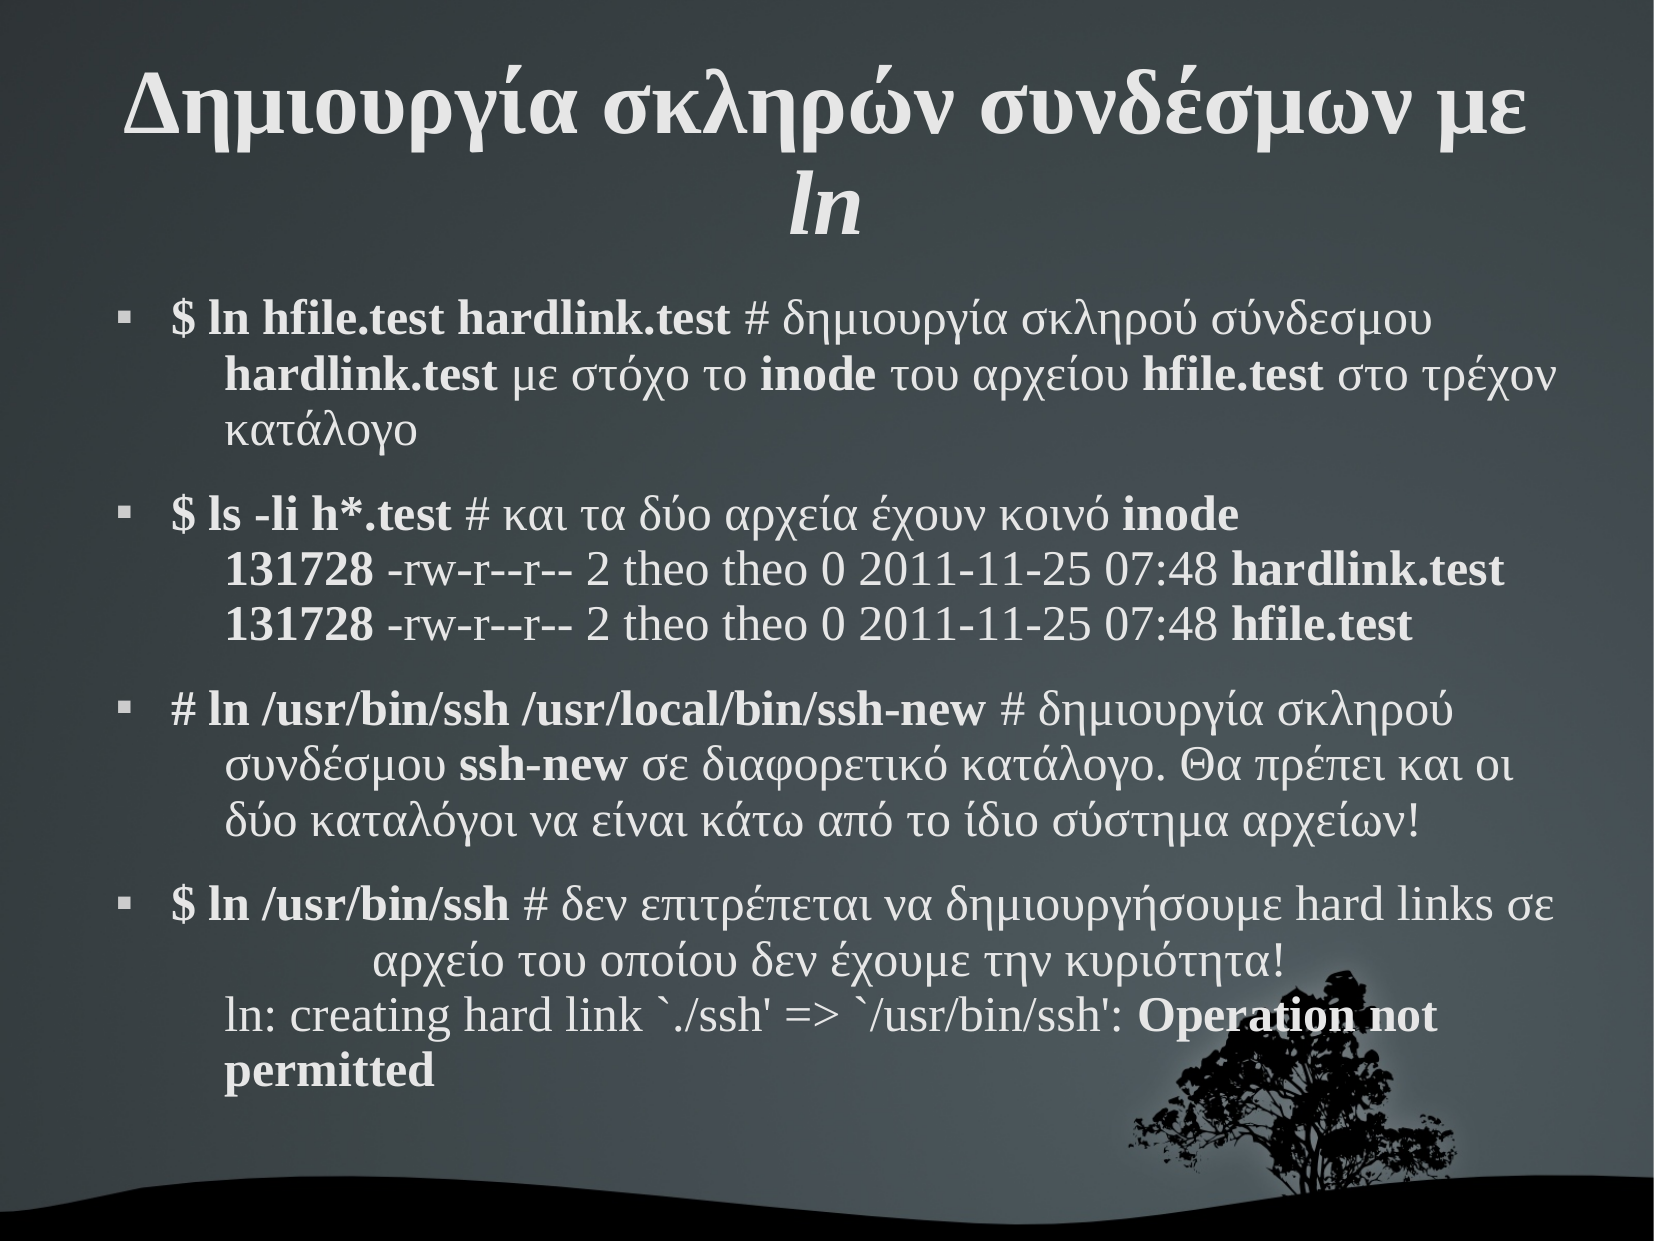

Δημιουργία σκληρών συνδέσμων με ln
# $ ln hfile.test hardlink.test # δημιουργία σκληρού σύνδεσμου hardlink.test με στόχο το inode του αρχείου hfile.test στο τρέχον κατάλογο
$ ls -li h*.test # και τα δύο αρχεία έχουν κοινό inode
131728 -rw-r--r-- 2 theo theo 0 2011-11-25 07:48 hardlink.test
131728 -rw-r--r-- 2 theo theo 0 2011-11-25 07:48 hfile.test
# ln /usr/bin/ssh /usr/local/bin/ssh-new # δημιουργία σκληρού συνδέσμου ssh-new σε διαφορετικό κατάλογο. Θα πρέπει και οι δύο καταλόγοι να είναι κάτω από το ίδιο σύστημα αρχείων!
$ ln /usr/bin/ssh # δεν επιτρέπεται να δημιουργήσουμε hard links σε 		αρχείο του οποίου δεν έχουμε την κυριότητα!
ln: creating hard link `./ssh' => `/usr/bin/ssh': Operation not permitted